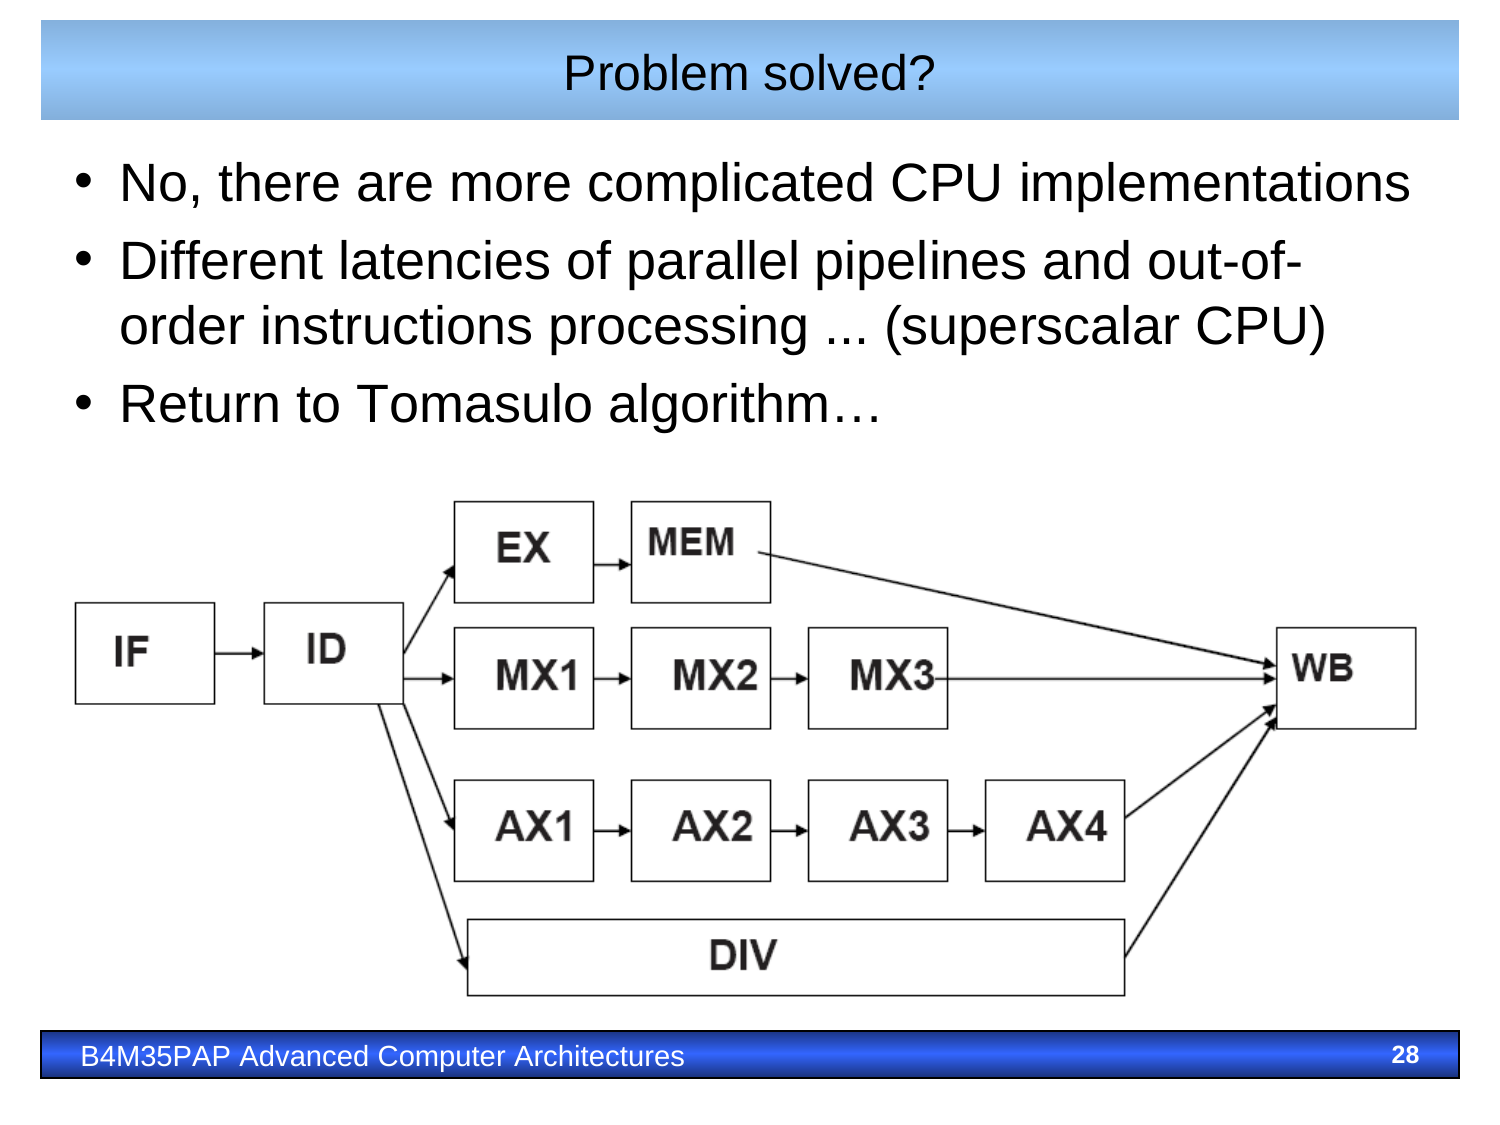

# Problem solved?
No, there are more complicated CPU implementations
Different latencies of parallel pipelines and out-of-order instructions processing ... (superscalar CPU)
Return to Tomasulo algorithm…